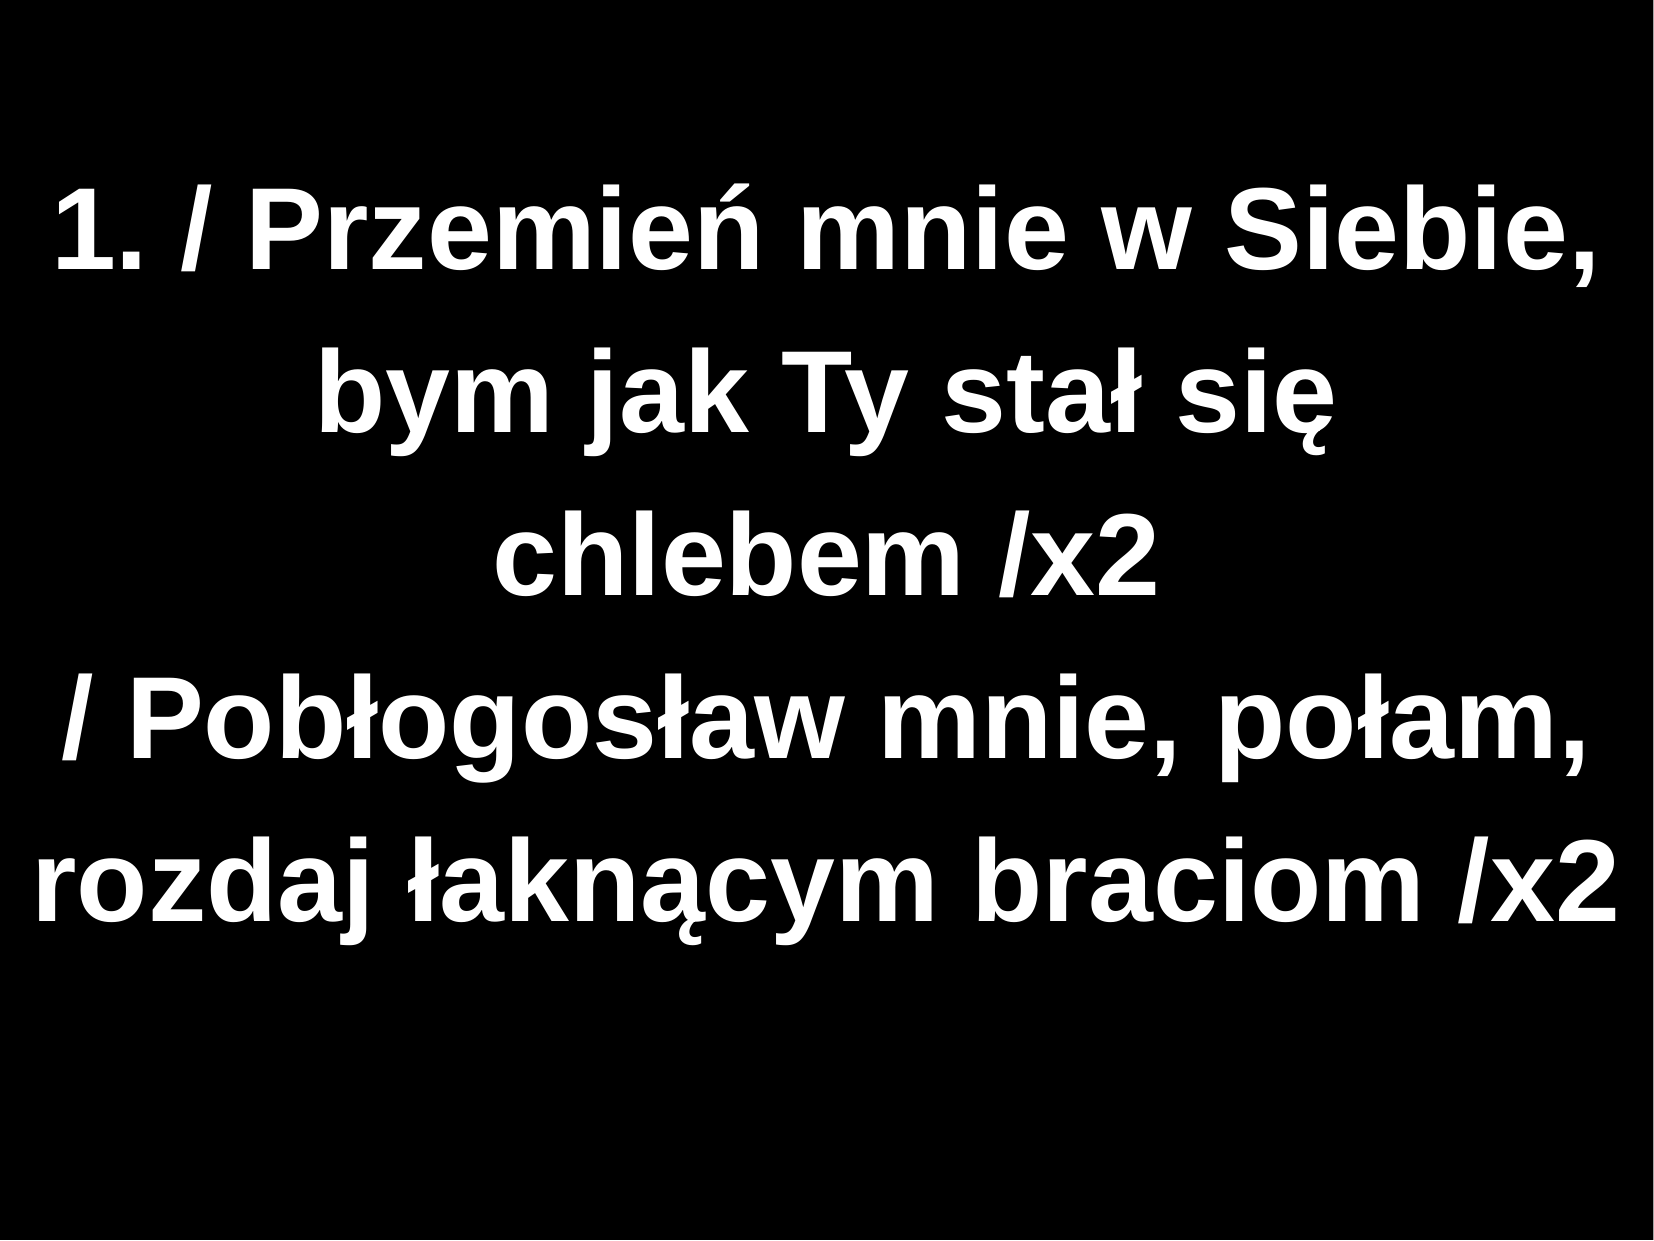

# 1. / Przemień mnie w Siebie, bym jak Ty stał się chlebem /x2
/ Pobłogosław mnie, połam,
rozdaj łaknącym braciom /x2